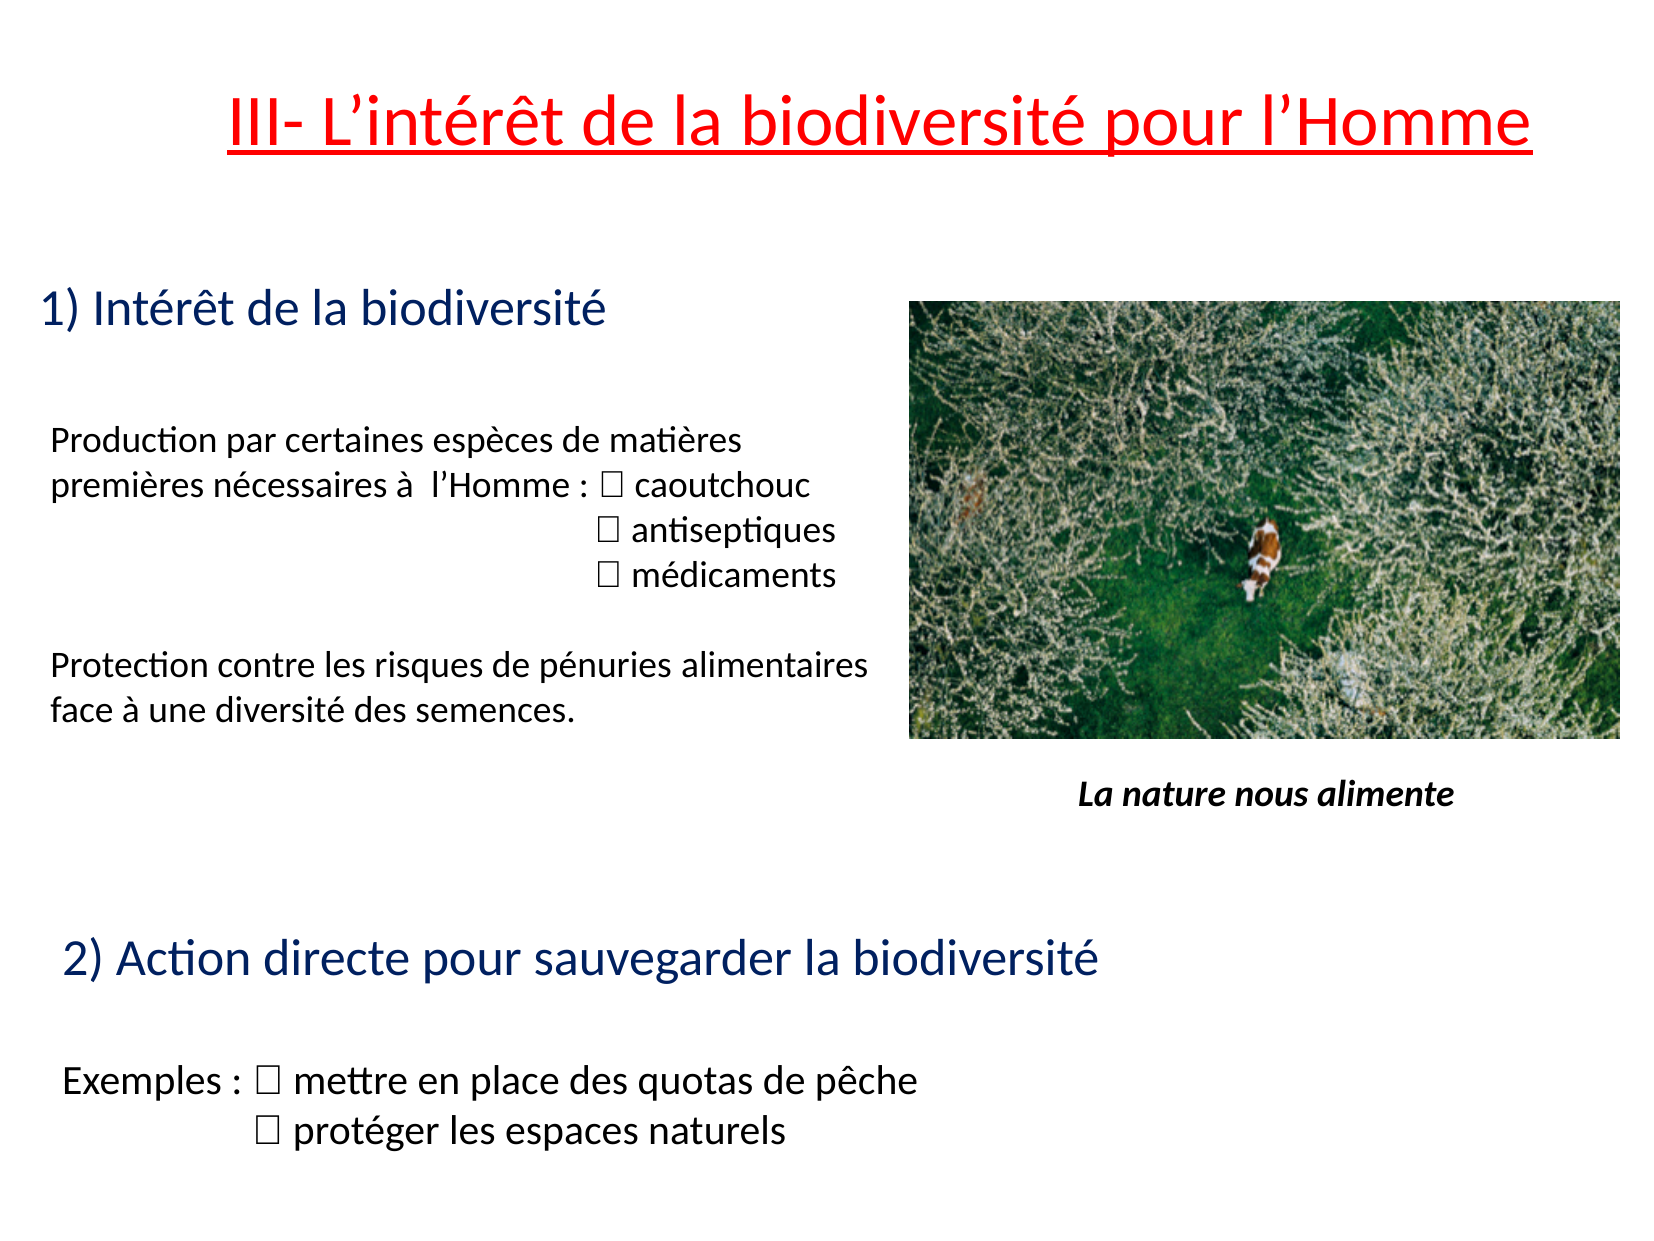

III- L’intérêt de la biodiversité pour l’Homme
1) Intérêt de la biodiversité
Production par certaines espèces de matières
premières nécessaires à l’Homme :  caoutchouc
  antiseptiques
  médicaments
Protection contre les risques de pénuries alimentaires
face à une diversité des semences.
La nature nous alimente
2) Action directe pour sauvegarder la biodiversité
Exemples :  mettre en place des quotas de pêche
  protéger les espaces naturels